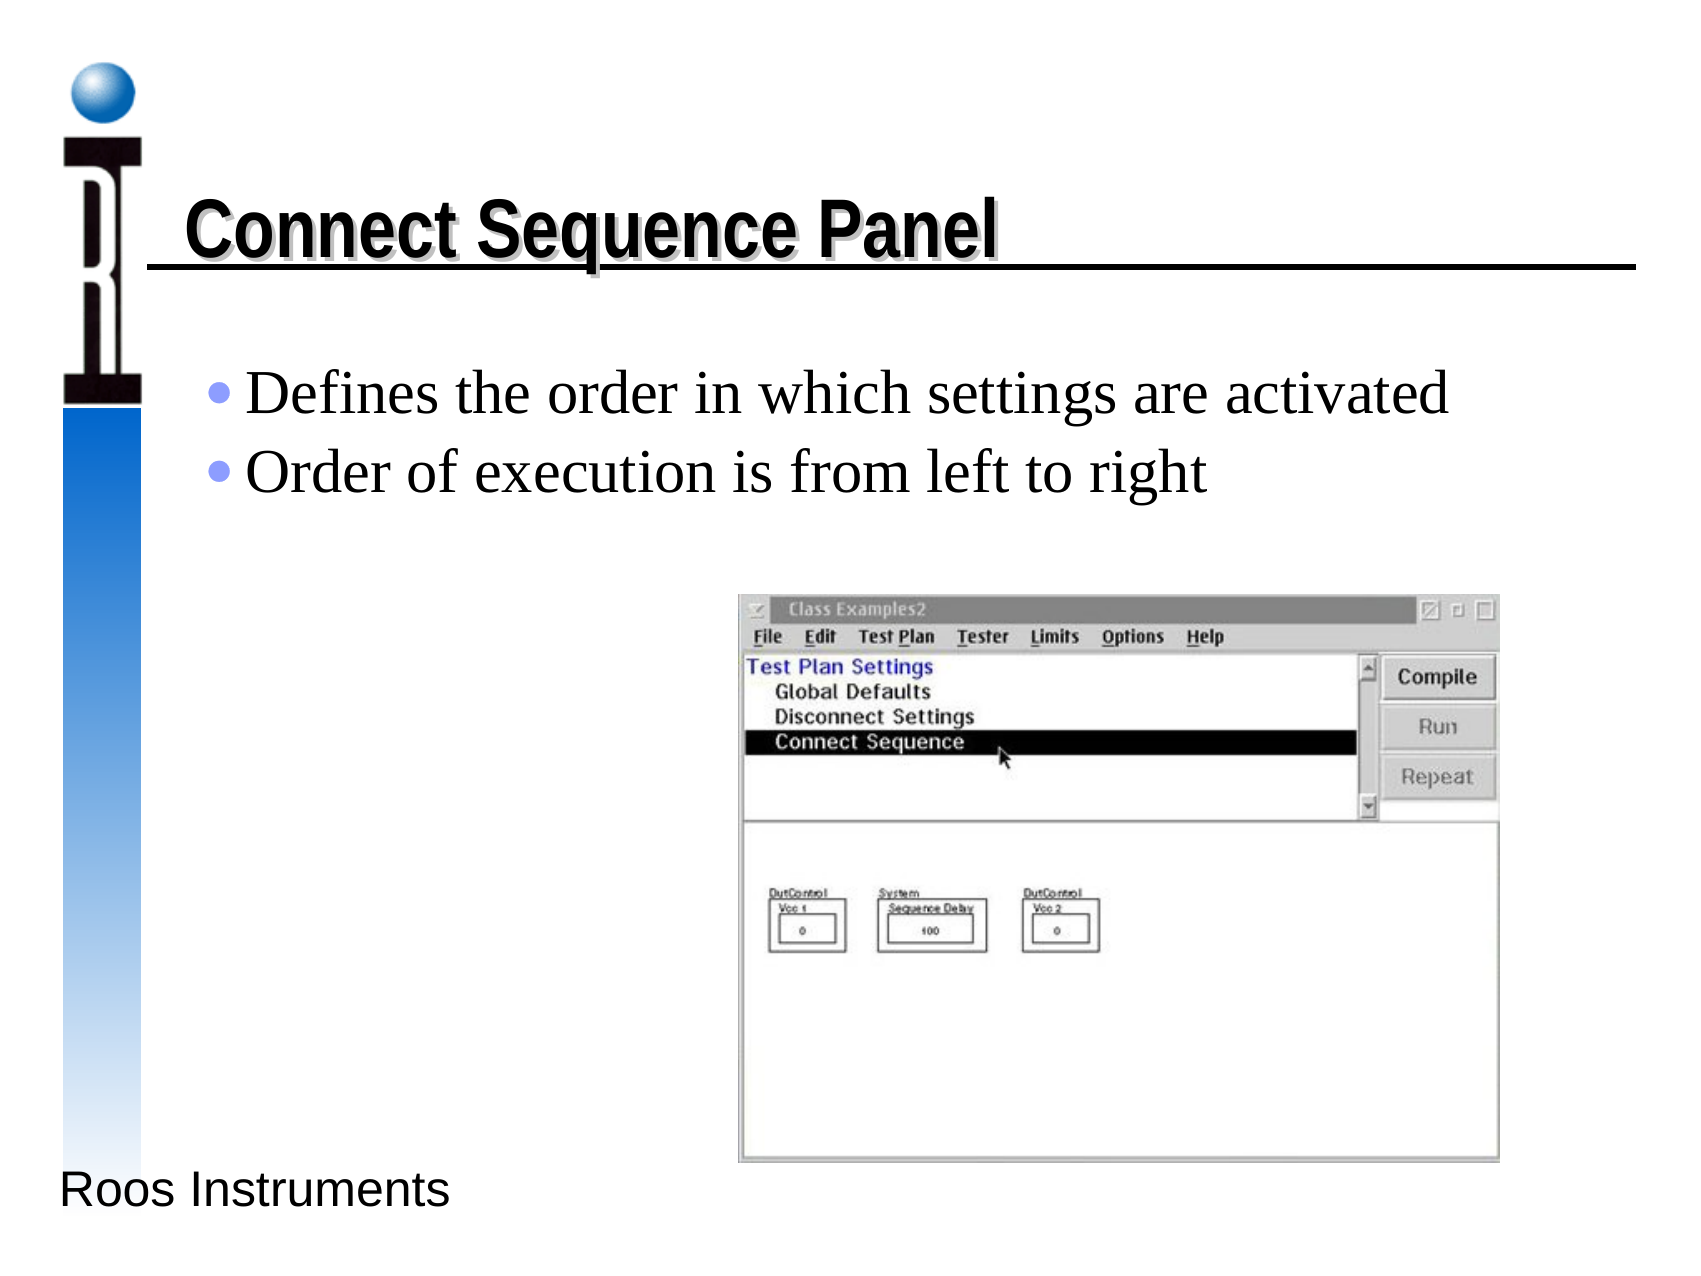

Connect Sequence Panel
Defines the order in which settings are activated
Order of execution is from left to right